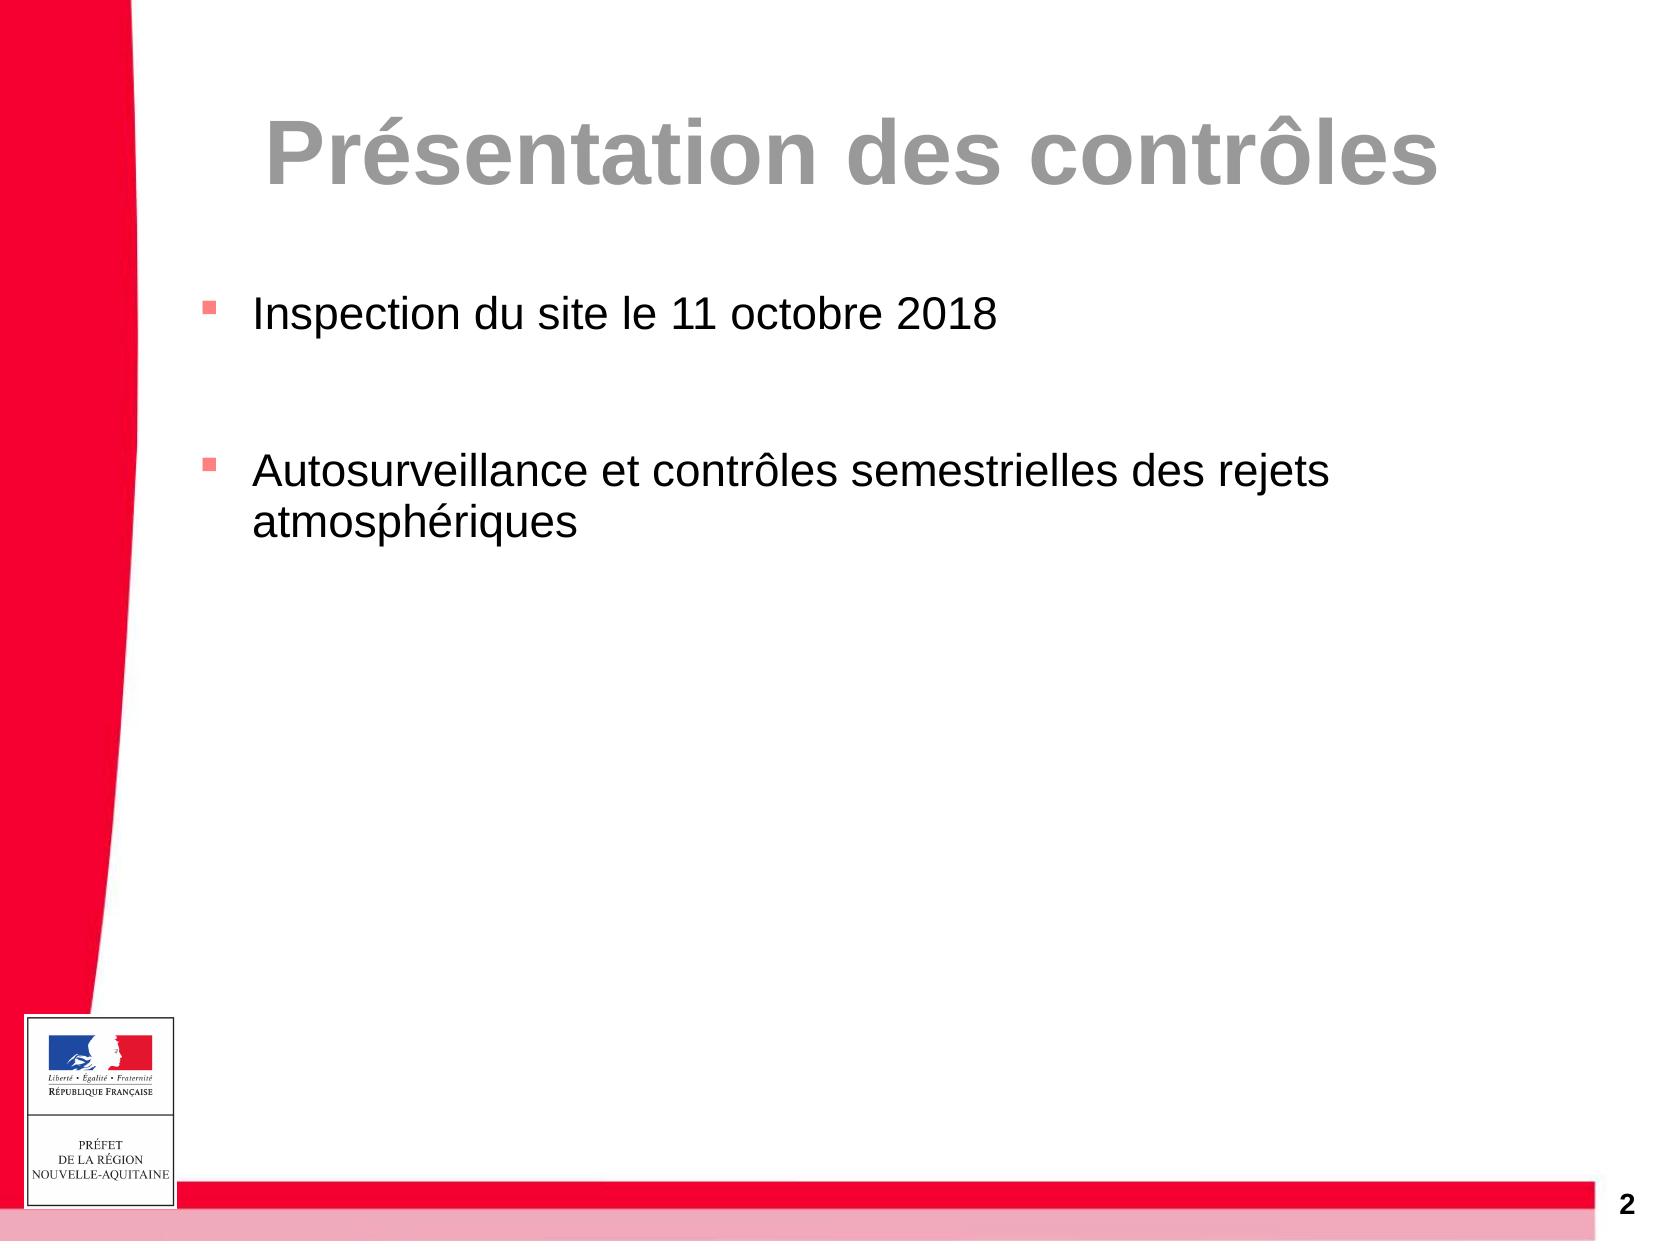

# Présentation des contrôles
Inspection du site le 11 octobre 2018
Autosurveillance et contrôles semestrielles des rejets atmosphériques
2